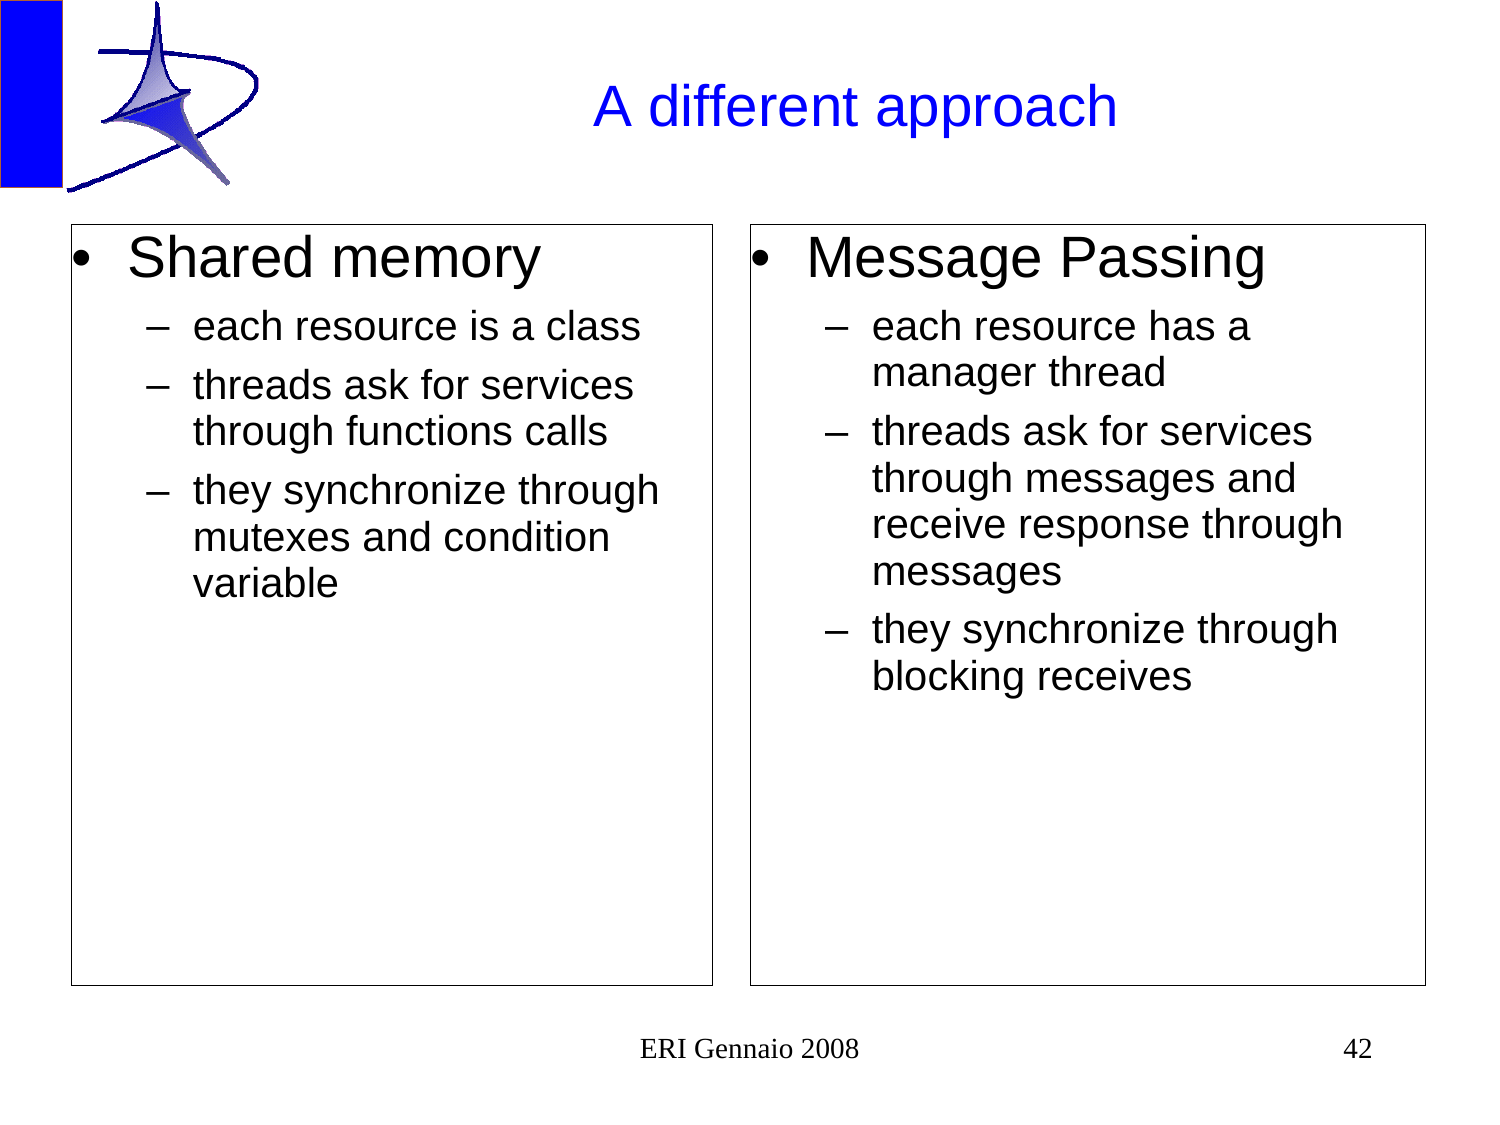

# A different approach
Shared memory
each resource is a class
threads ask for services through functions calls
they synchronize through mutexes and condition variable
Message Passing
each resource has a manager thread
threads ask for services through messages and receive response through messages
they synchronize through blocking receives
ERI Gennaio 2008
42